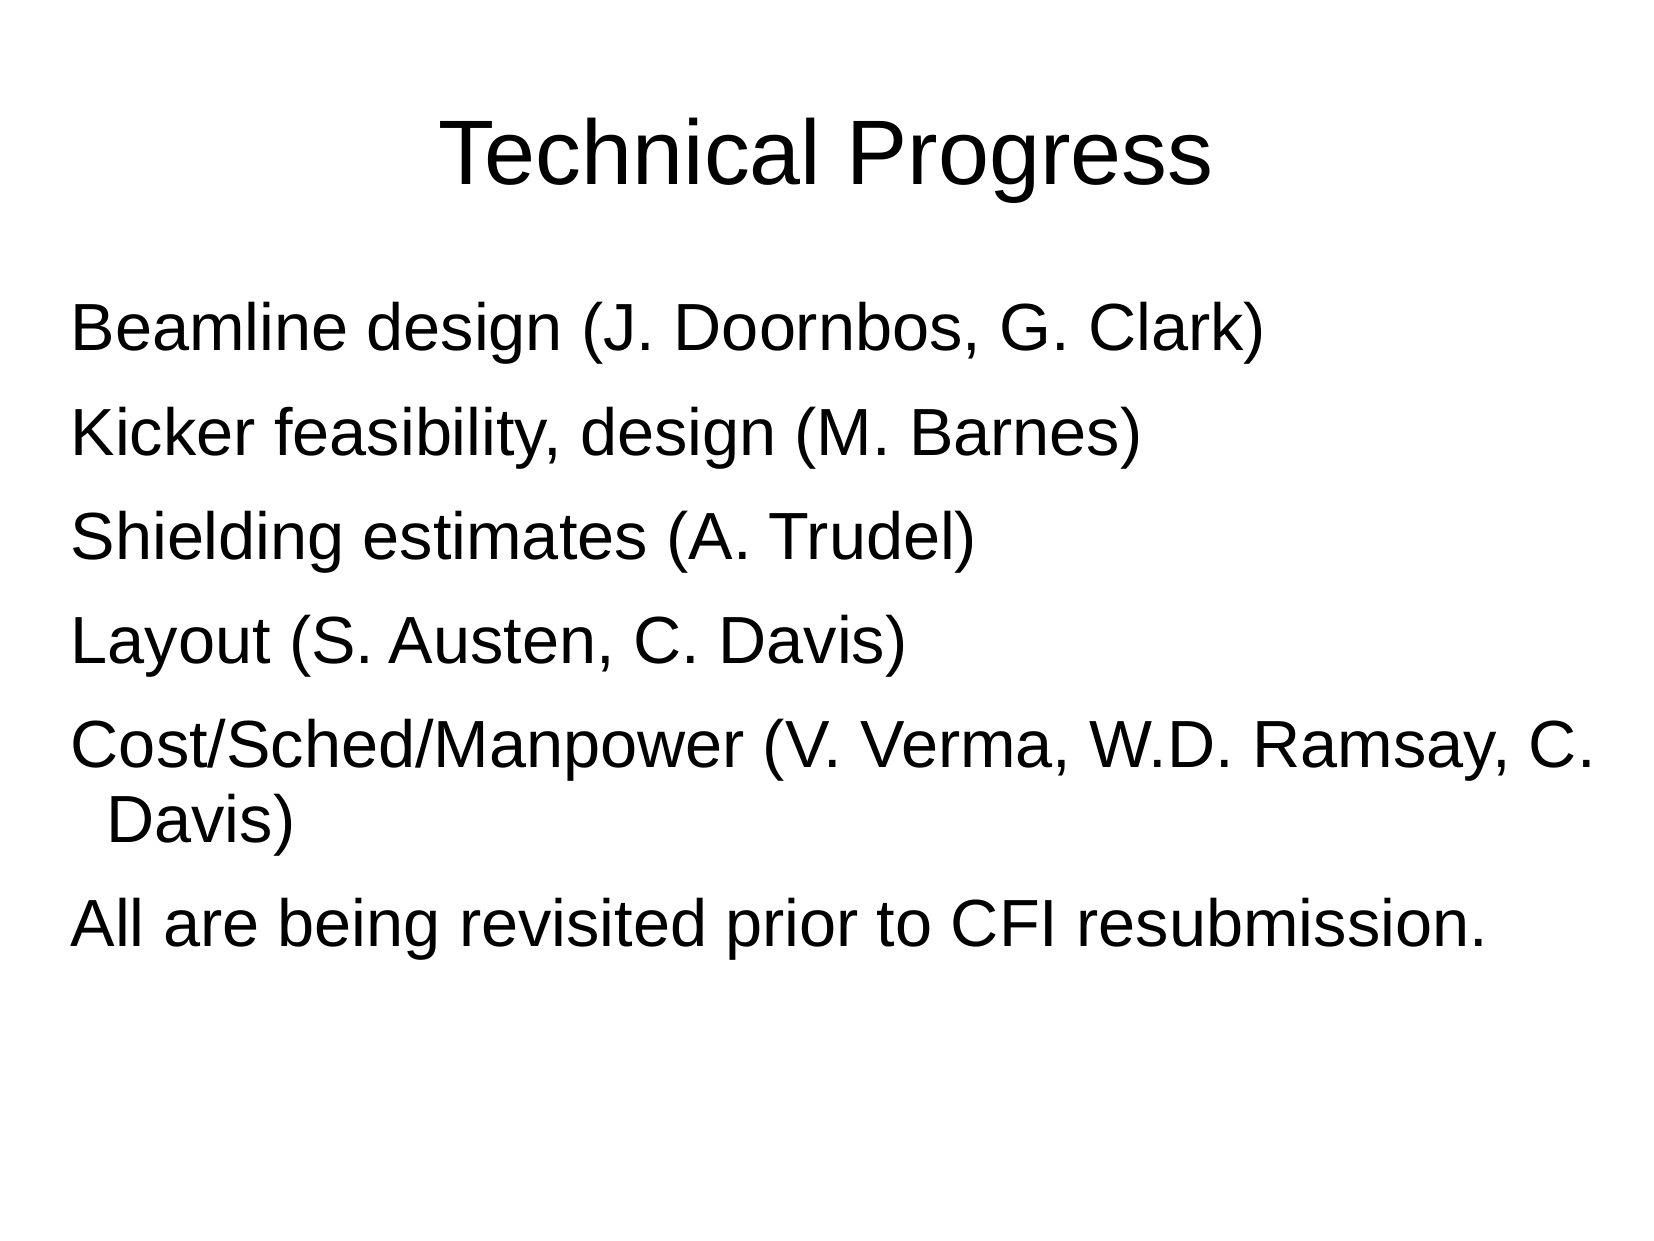

# Technical Progress
Beamline design (J. Doornbos, G. Clark)
Kicker feasibility, design (M. Barnes)
Shielding estimates (A. Trudel)
Layout (S. Austen, C. Davis)
Cost/Sched/Manpower (V. Verma, W.D. Ramsay, C. Davis)
All are being revisited prior to CFI resubmission.